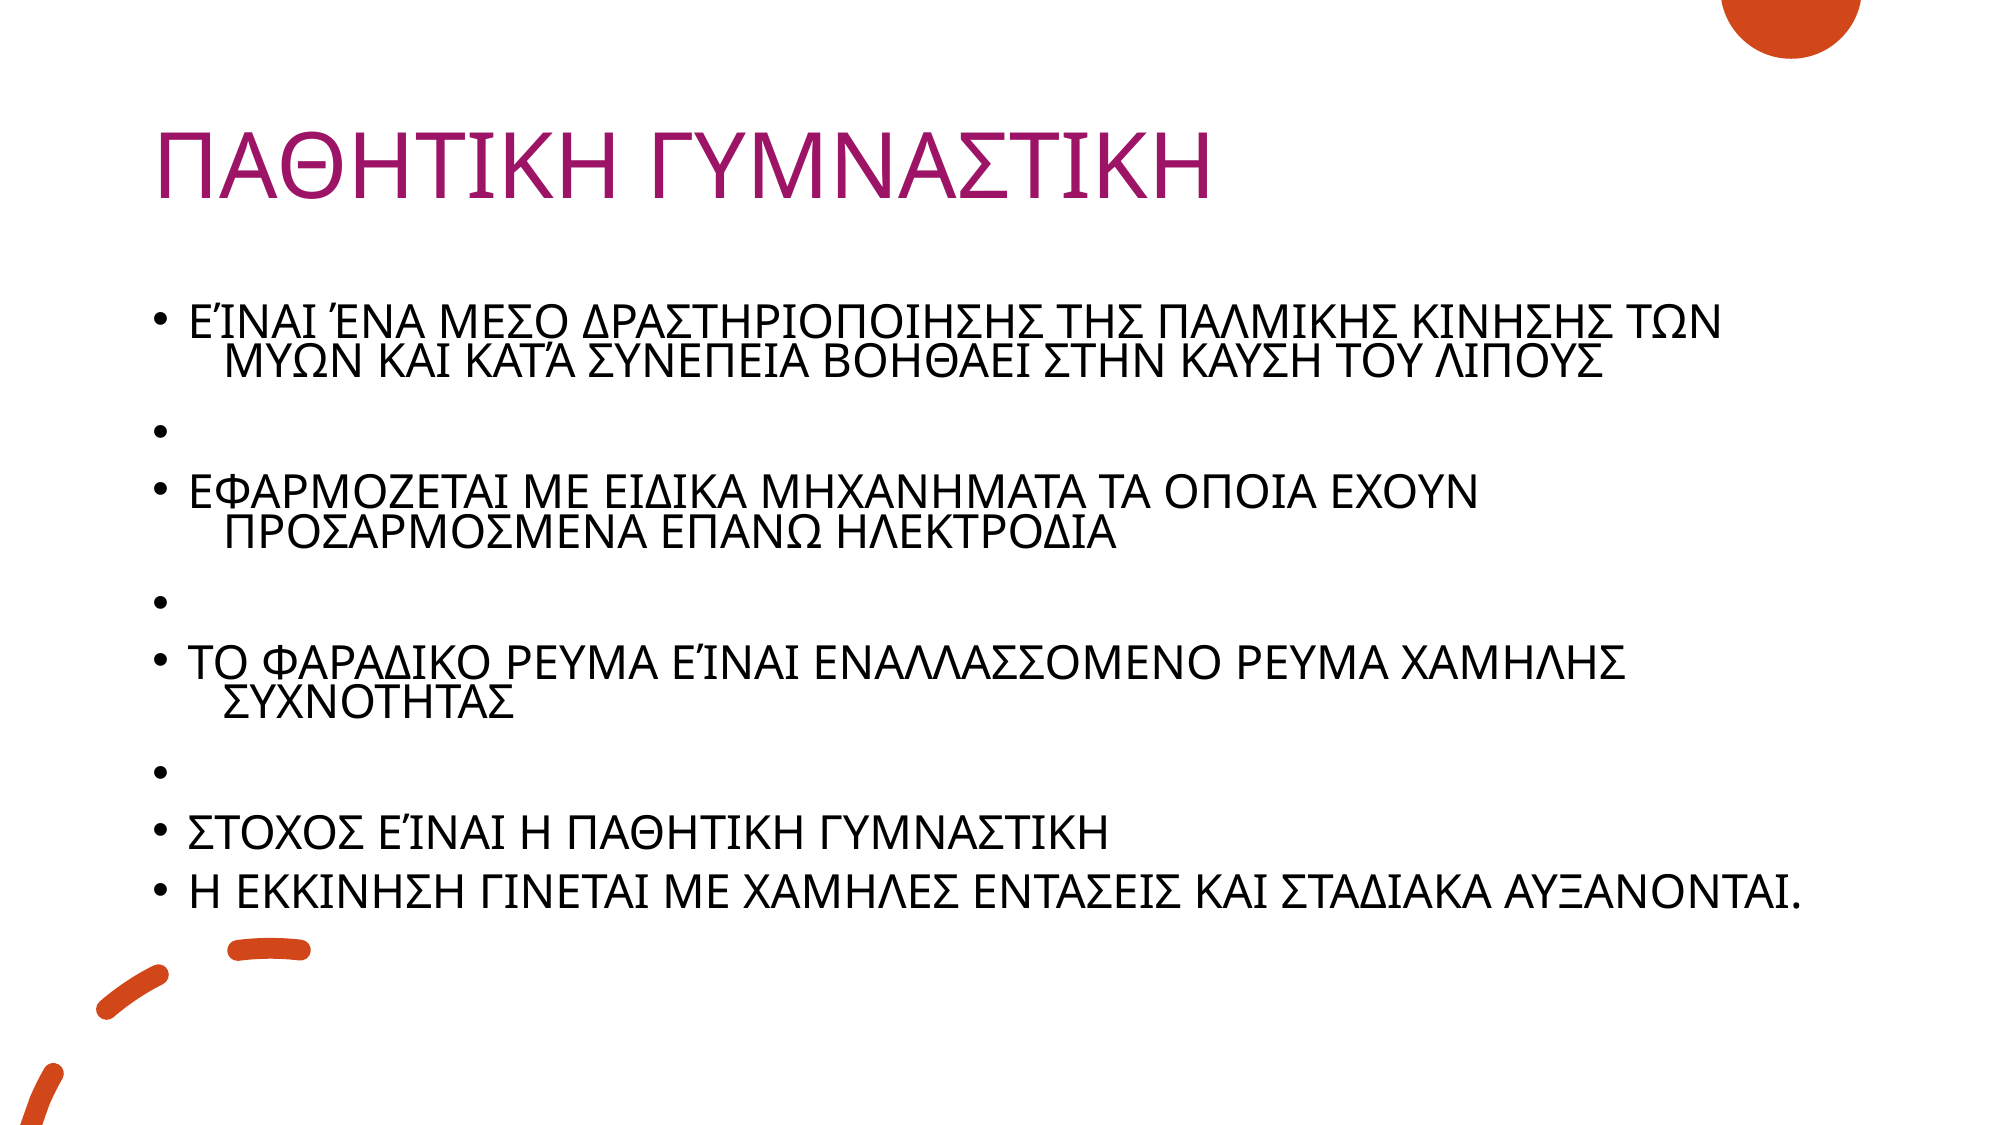

# ΠΑΘΗΤΙΚΗ ΓΥΜΝΑΣΤΙΚΗ
ΕΊΝΑΙ ΈΝΑ ΜΕΣΟ ΔΡΑΣΤΗΡΙΟΠΟΙΗΣΗΣ ΤΗΣ ΠΑΛΜΙΚΗΣ ΚΙΝΗΣΗΣ ΤΩΝ ΜΥΩΝ ΚΑΙ ΚΑΤΆ ΣΥΝΕΠΕΙΑ ΒΟΗΘΑΕΙ ΣΤΗΝ ΚΑΥΣΗ ΤΟΥ ΛΙΠΟΥΣ
ΕΦΑΡΜΟΖΕΤΑΙ ΜΕ ΕΙΔΙΚΑ ΜΗΧΑΝΗΜΑΤΑ ΤΑ ΟΠΟΙΑ ΕΧΟΥΝ ΠΡΟΣΑΡΜΟΣΜΕΝΑ ΕΠΑΝΩ ΗΛΕΚΤΡΟΔΙΑ
ΤΟ ΦΑΡΑΔΙΚΟ ΡΕΥΜΑ ΕΊΝΑΙ ΕΝΑΛΛΑΣΣΟΜΕΝΟ ΡΕΥΜΑ ΧΑΜΗΛΗΣ ΣΥΧΝΟΤΗΤΑΣ
ΣΤΟΧΟΣ ΕΊΝΑΙ Η ΠΑΘΗΤΙΚΗ ΓΥΜΝΑΣΤΙΚΗ
Η ΕΚΚΙΝΗΣΗ ΓΙΝΕΤΑΙ ΜΕ ΧΑΜΗΛΕΣ ΕΝΤΑΣΕΙΣ ΚΑΙ ΣΤΑΔΙΑΚΑ ΑΥΞΑΝΟΝΤΑΙ.